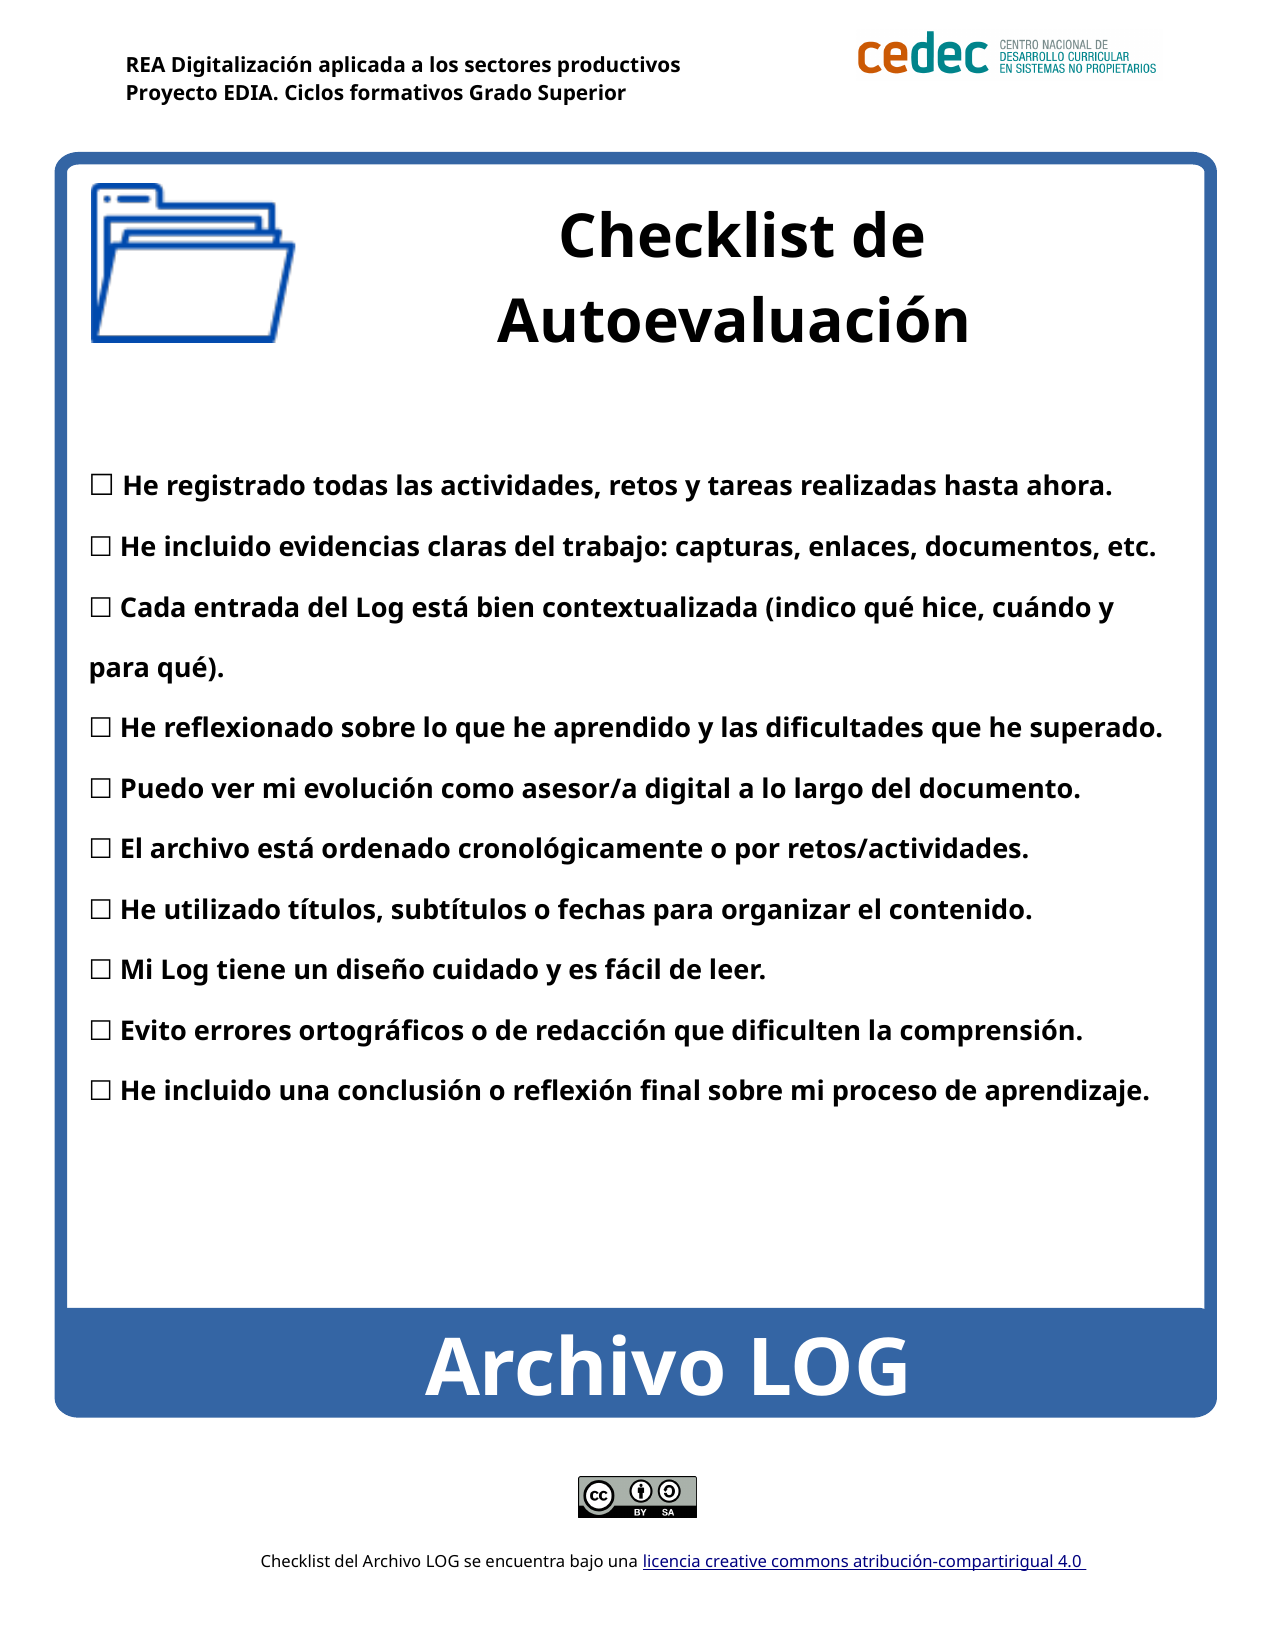

Checklist de Autoevaluación
☐ He registrado todas las actividades, retos y tareas realizadas hasta ahora.
☐ He incluido evidencias claras del trabajo: capturas, enlaces, documentos, etc.
☐ Cada entrada del Log está bien contextualizada (indico qué hice, cuándo y para qué).
☐ He reflexionado sobre lo que he aprendido y las dificultades que he superado.
☐ Puedo ver mi evolución como asesor/a digital a lo largo del documento.
☐ El archivo está ordenado cronológicamente o por retos/actividades.
☐ He utilizado títulos, subtítulos o fechas para organizar el contenido.
☐ Mi Log tiene un diseño cuidado y es fácil de leer.
☐ Evito errores ortográficos o de redacción que dificulten la comprensión.
☐ He incluido una conclusión o reflexión final sobre mi proceso de aprendizaje.
 Archivo LOG